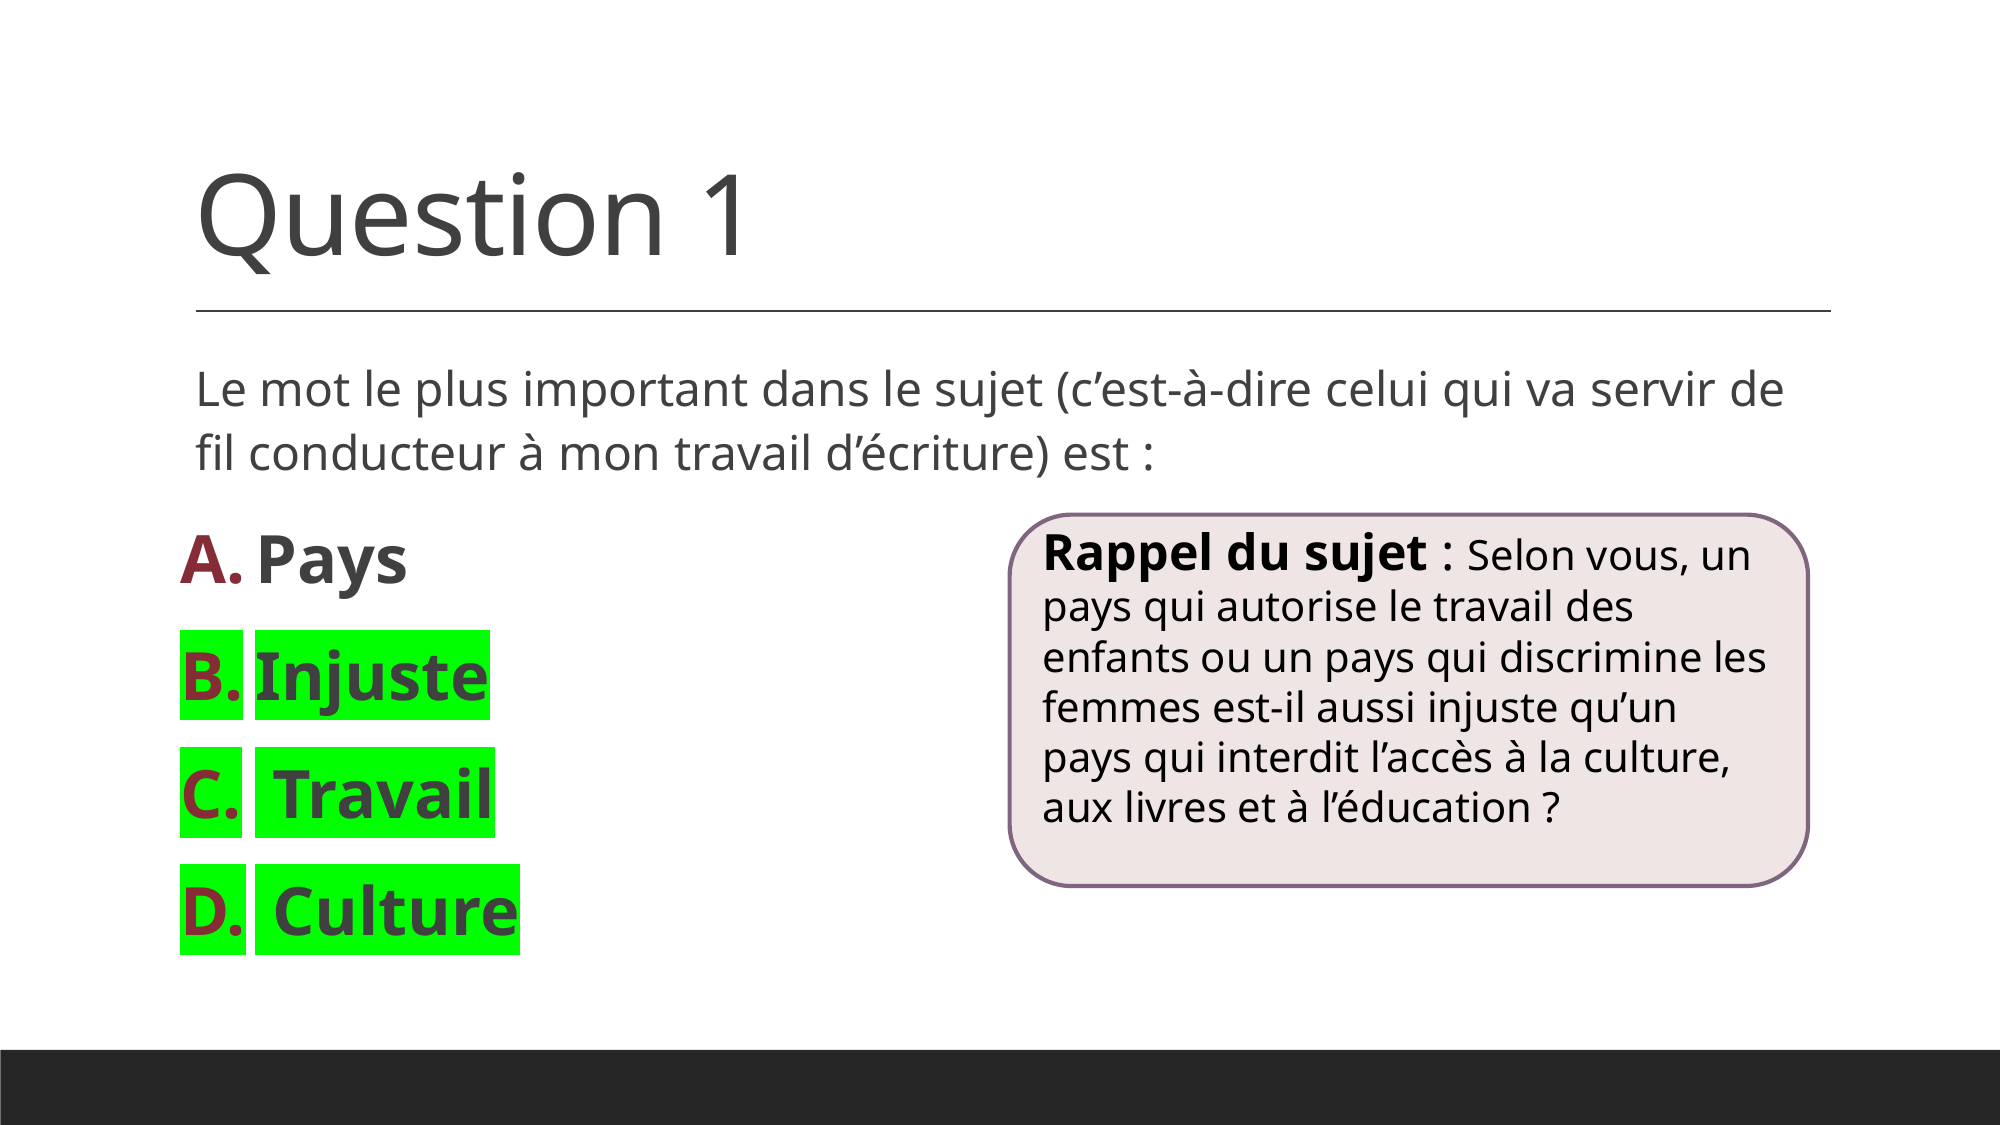

Question 1
Le mot le plus important dans le sujet (c’est-à-dire celui qui va servir de fil conducteur à mon travail d’écriture) est :
Pays
Injuste
 Travail
 Culture
Rappel du sujet : Selon vous, un pays qui autorise le travail des enfants ou un pays qui discrimine les femmes est-il aussi injuste qu’un pays qui interdit l’accès à la culture, aux livres et à l’éducation ?